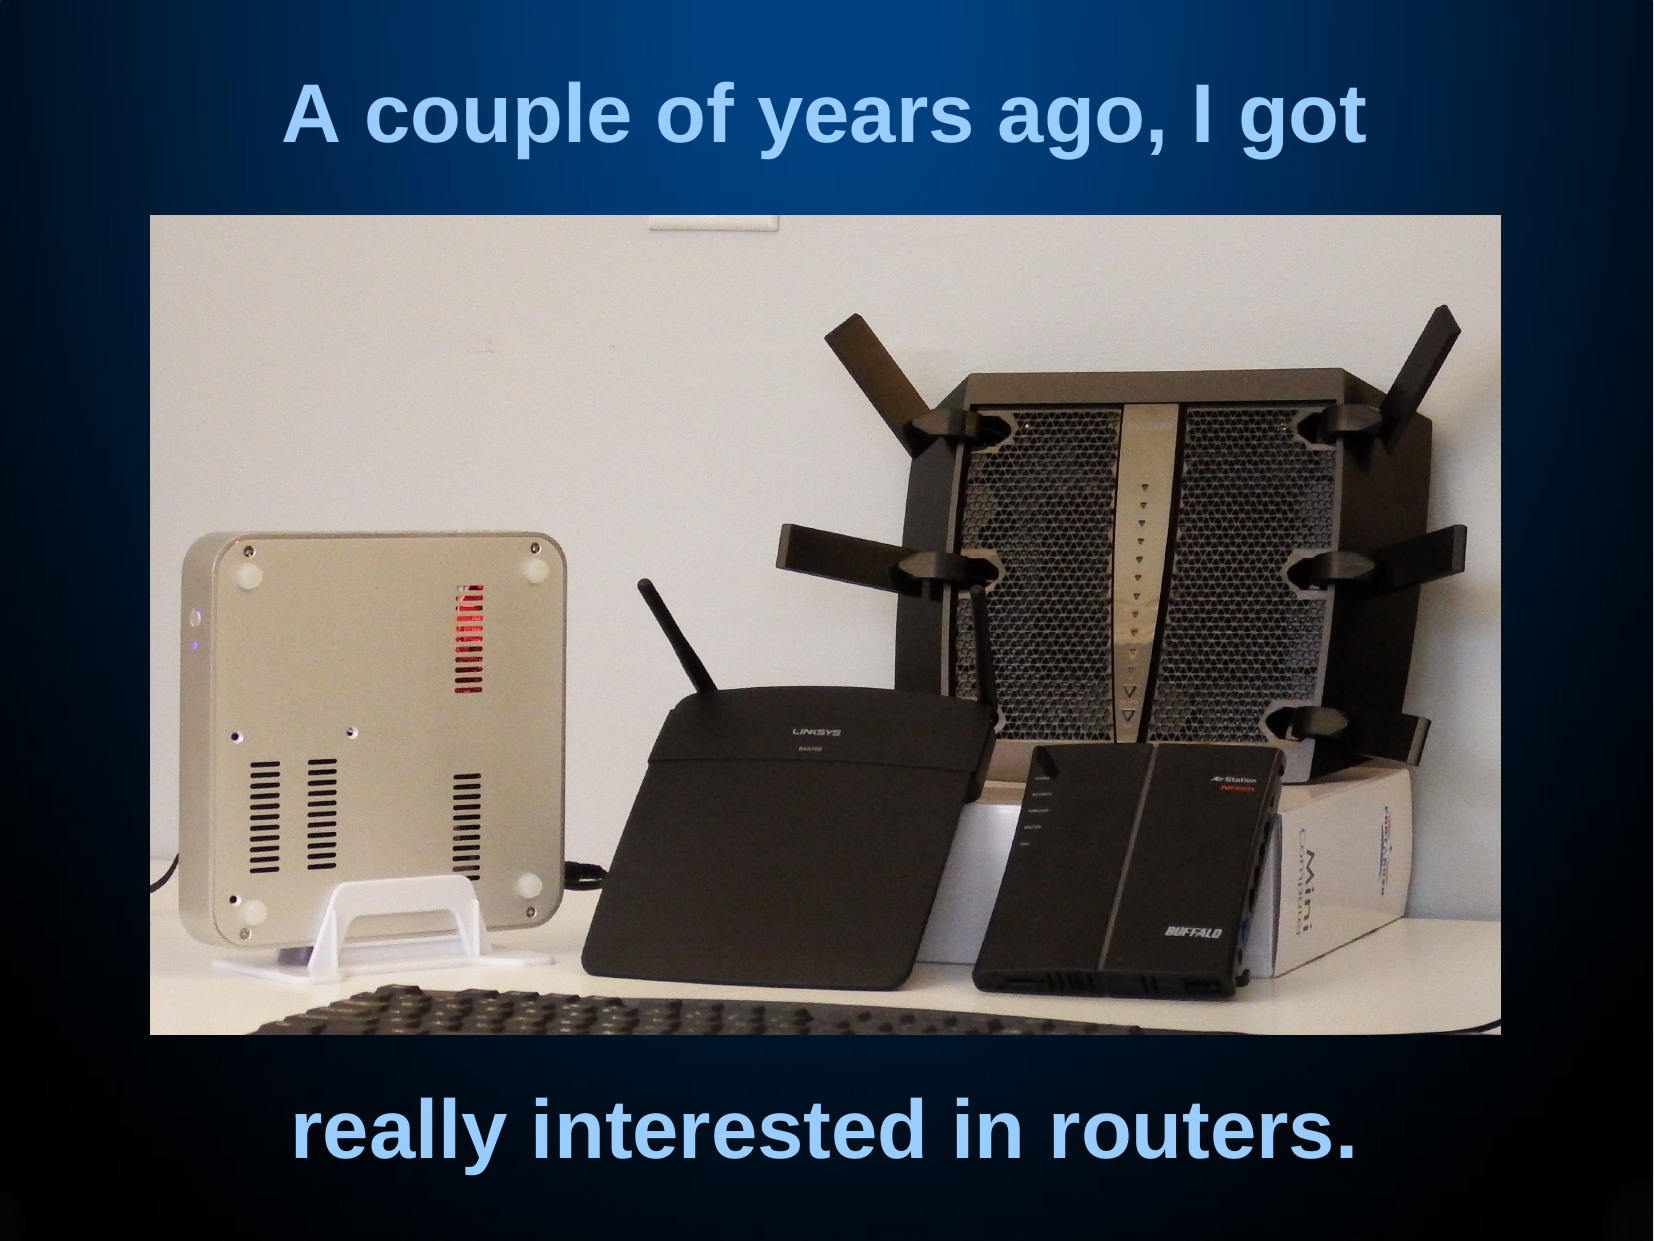

# A couple of years ago, I got
really interested in routers.